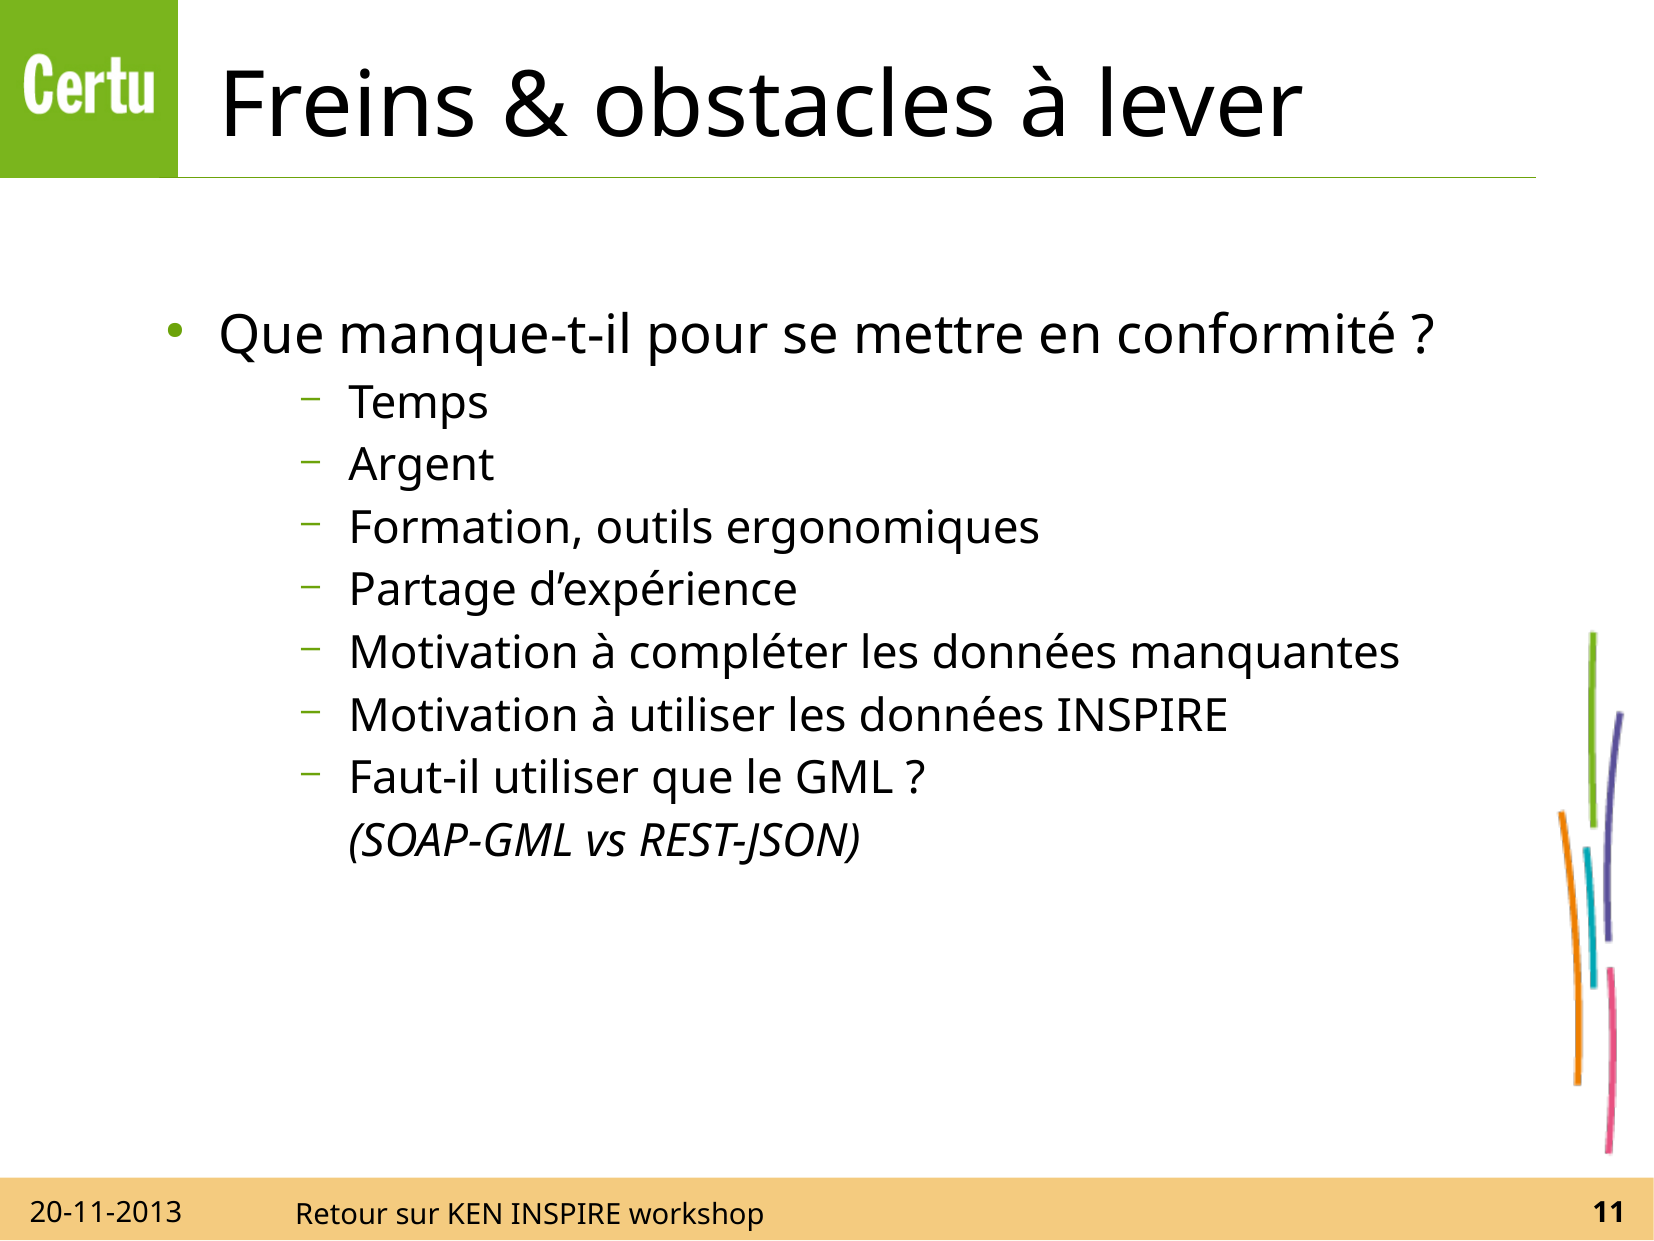

# Freins & obstacles à lever
Que manque-t-il pour se mettre en conformité ?
Temps
Argent
Formation, outils ergonomiques
Partage d’expérience
Motivation à compléter les données manquantes
Motivation à utiliser les données INSPIRE
Faut-il utiliser que le GML ?
(SOAP-GML vs REST-JSON)
20-11-2013
11
Retour sur KEN INSPIRE workshop